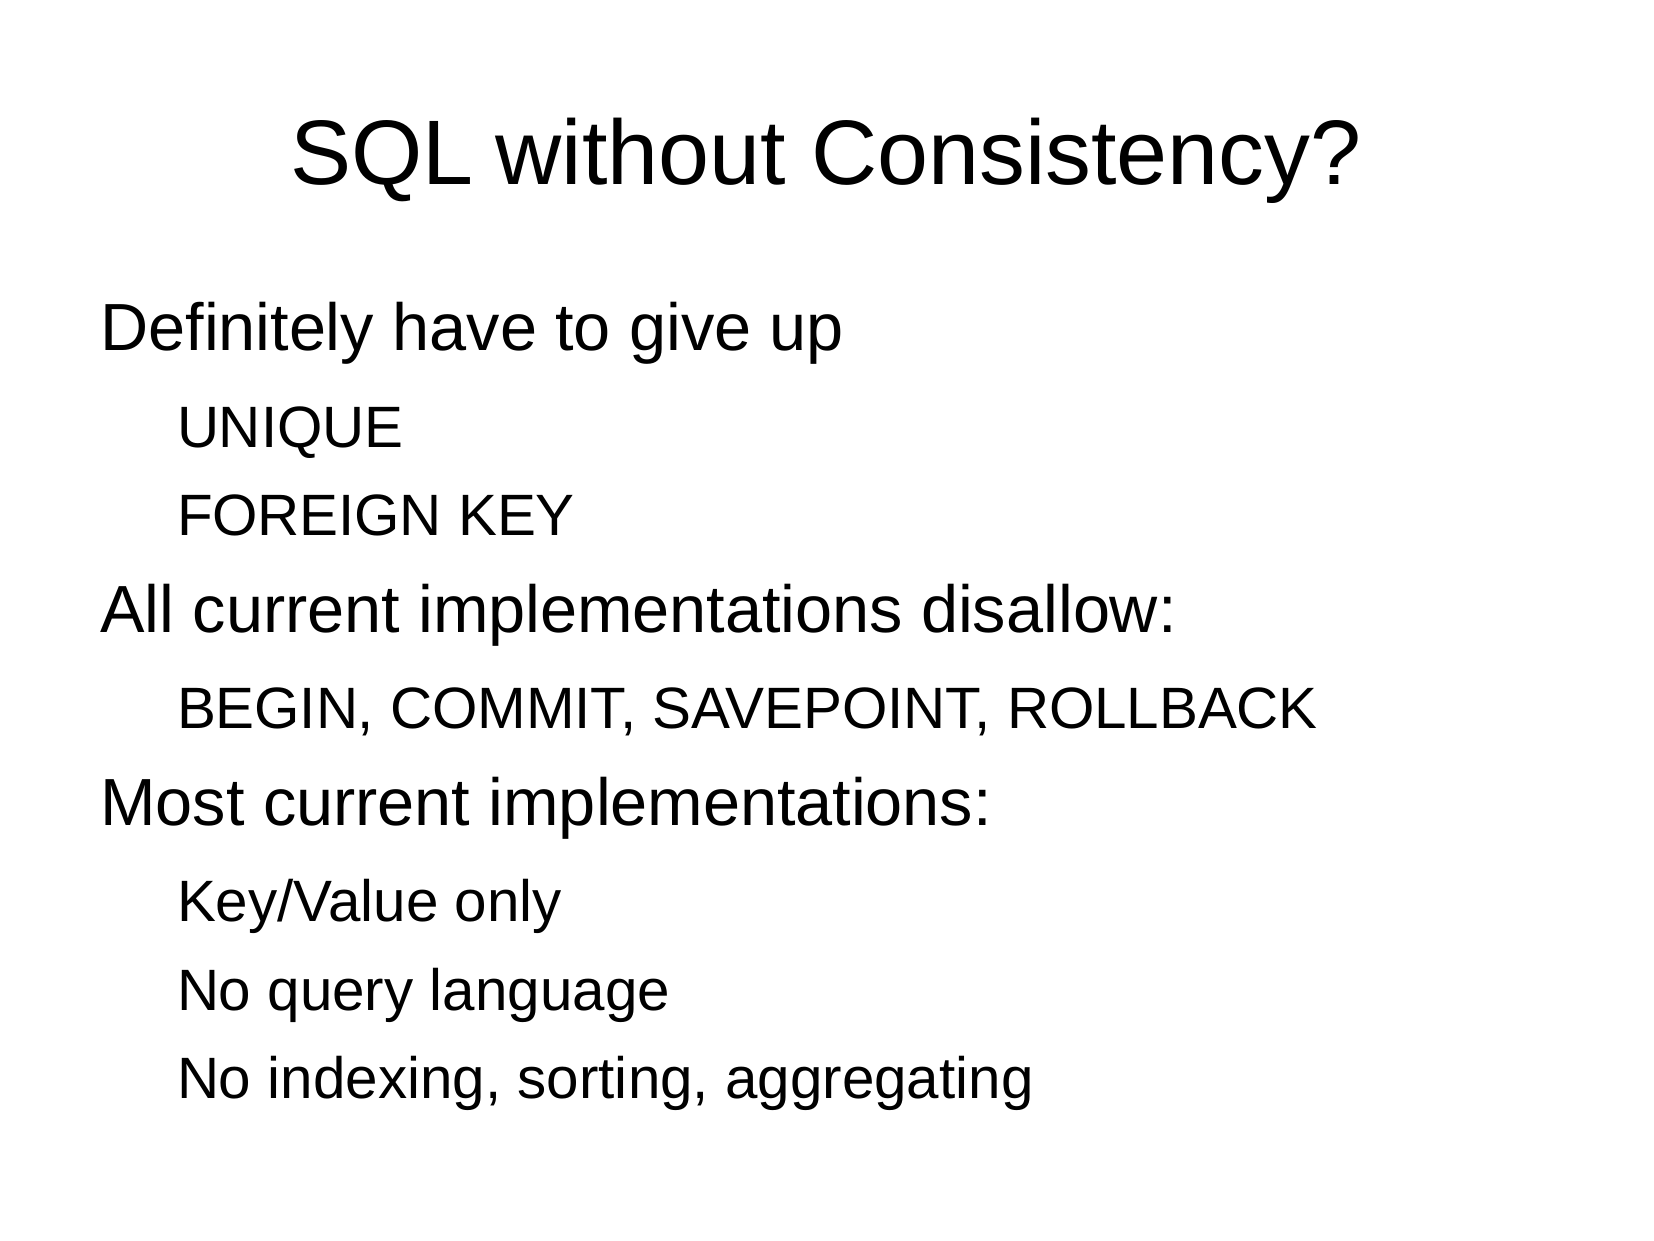

# SQL without Consistency?
Definitely have to give up
UNIQUE
FOREIGN KEY
All current implementations disallow:
BEGIN, COMMIT, SAVEPOINT, ROLLBACK
Most current implementations:
Key/Value only
No query language
No indexing, sorting, aggregating